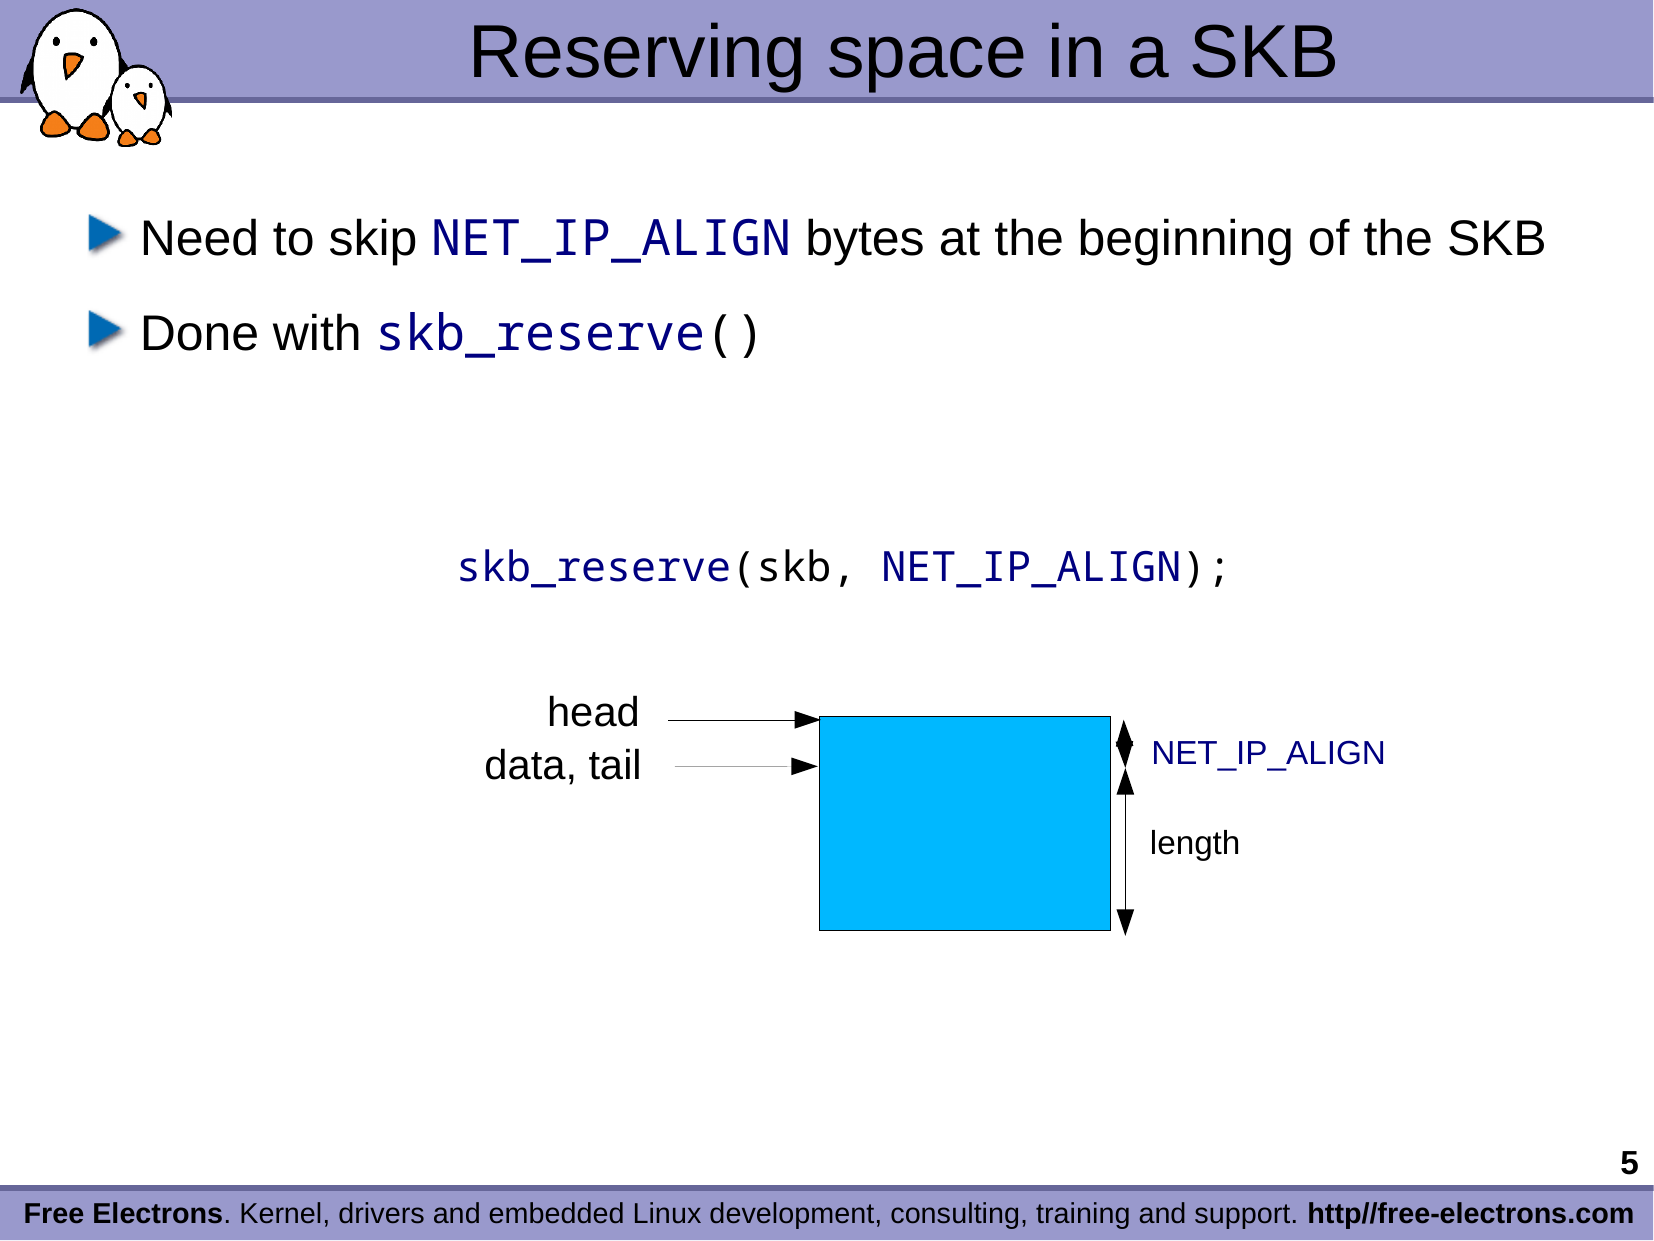

# Reserving space in a SKB
Need to skip NET_IP_ALIGN bytes at the beginning of the SKB
Done with skb_reserve()
skb_reserve(skb, NET_IP_ALIGN);
head
NET_IP_ALIGN
data, tail
length